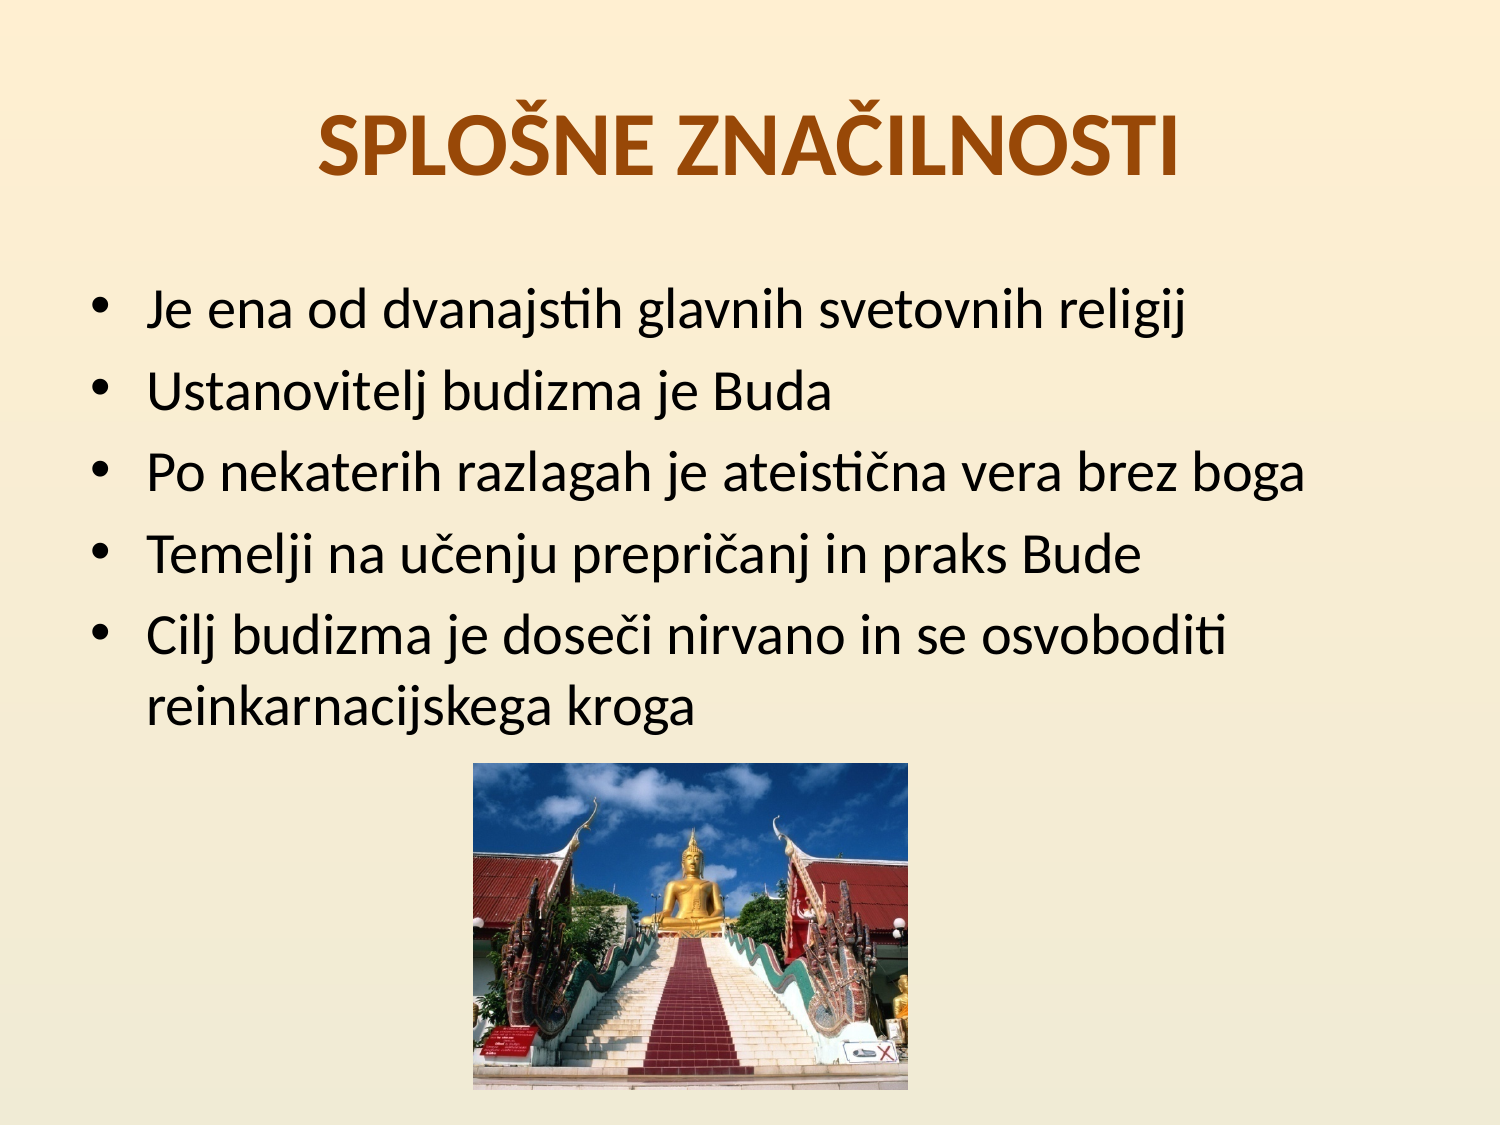

# SPLOŠNE ZNAČILNOSTI
Je ena od dvanajstih glavnih svetovnih religij
Ustanovitelj budizma je Buda
Po nekaterih razlagah je ateistična vera brez boga
Temelji na učenju prepričanj in praks Bude
Cilj budizma je doseči nirvano in se osvoboditi reinkarnacijskega kroga